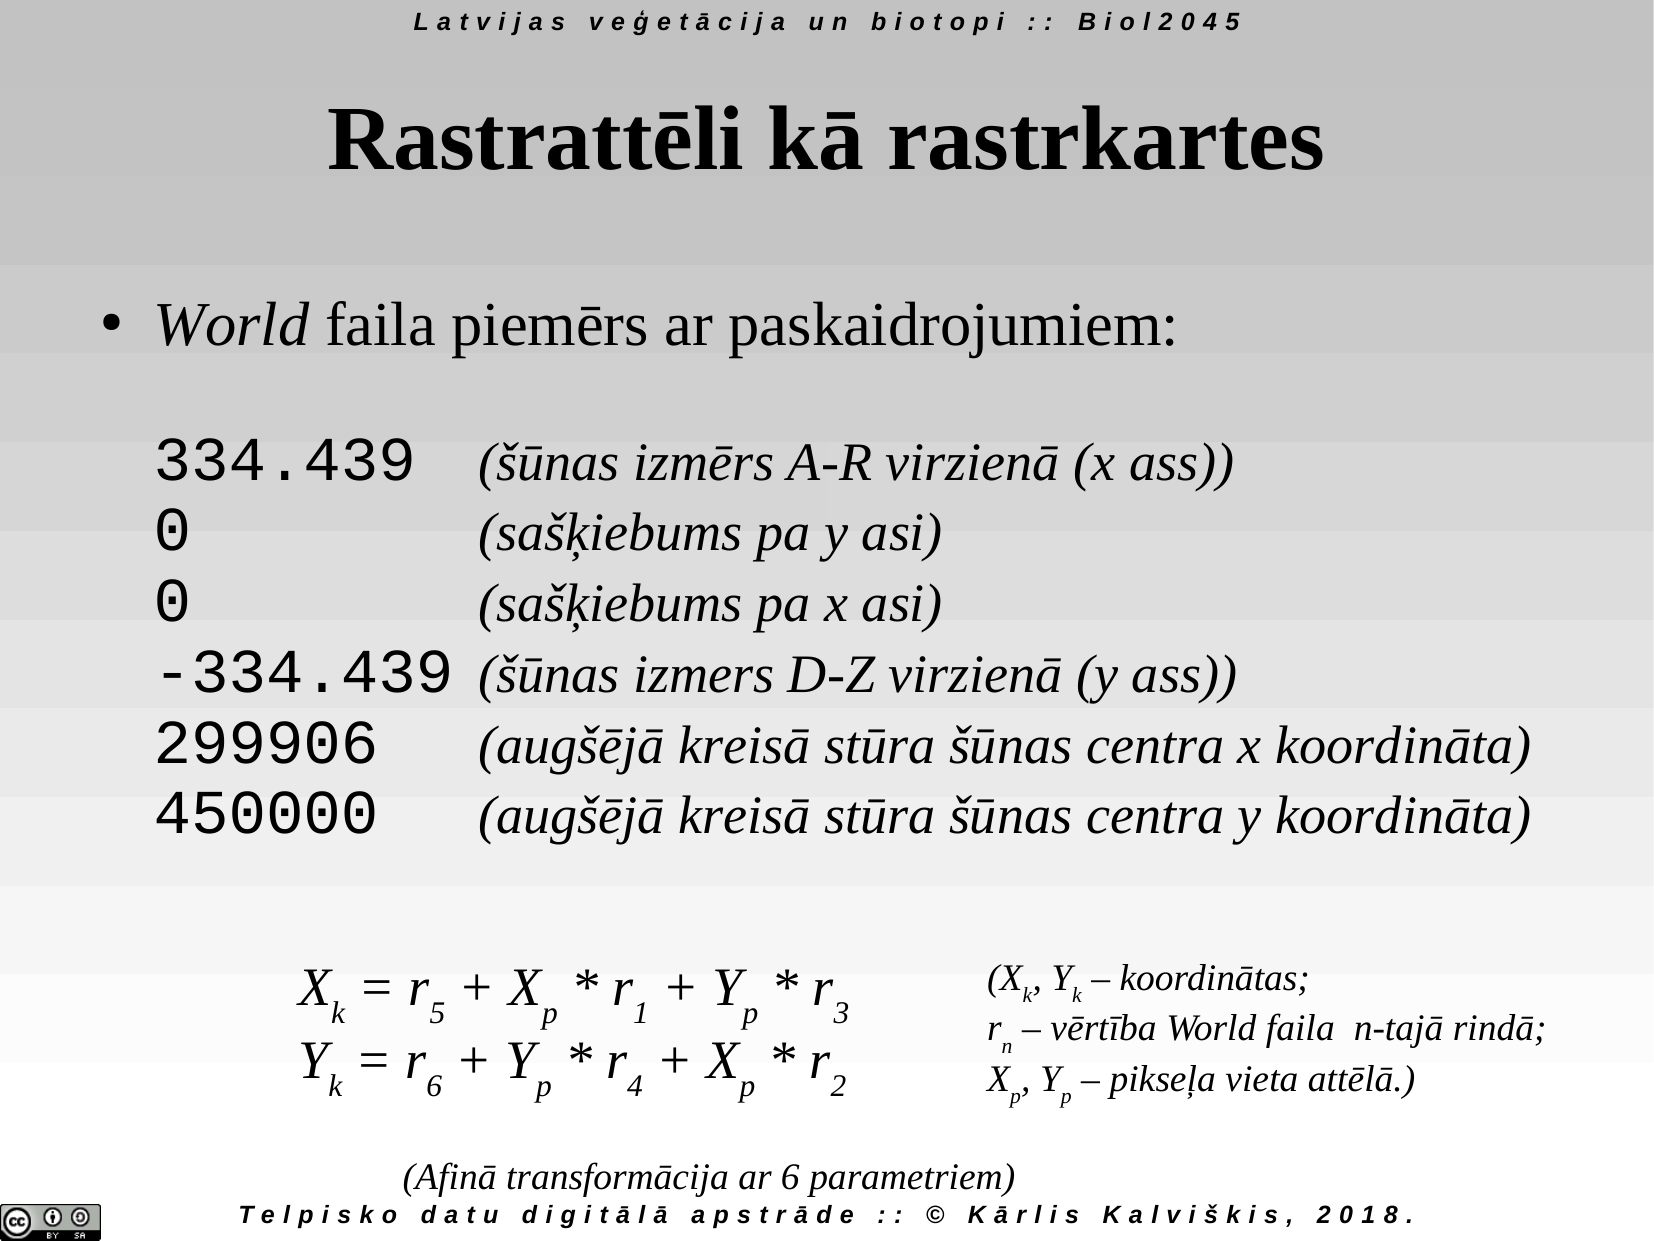

# Rastrattēli kā rastrkartes
World faila piemērs ar paskaidrojumiem:
334.439	(šūnas izmērs A-R virzienā (x ass))
0	(sašķiebums pa y asi)
0	(sašķiebums pa x asi)
-334.439	(šūnas izmers D-Z virzienā (y ass))
299906	(augšējā kreisā stūra šūnas centra x koordināta)
450000	(augšējā kreisā stūra šūnas centra y koordināta)
Xk = r5 + Xp * r1 + Yp * r3
Yk = r6 + Yp * r4 + Xp * r2
(Xk, Yk – koordinātas;
rn – vērtība World faila n-tajā rindā;
Xp, Yp – pikseļa vieta attēlā.)
(Afinā transformācija ar 6 parametriem)